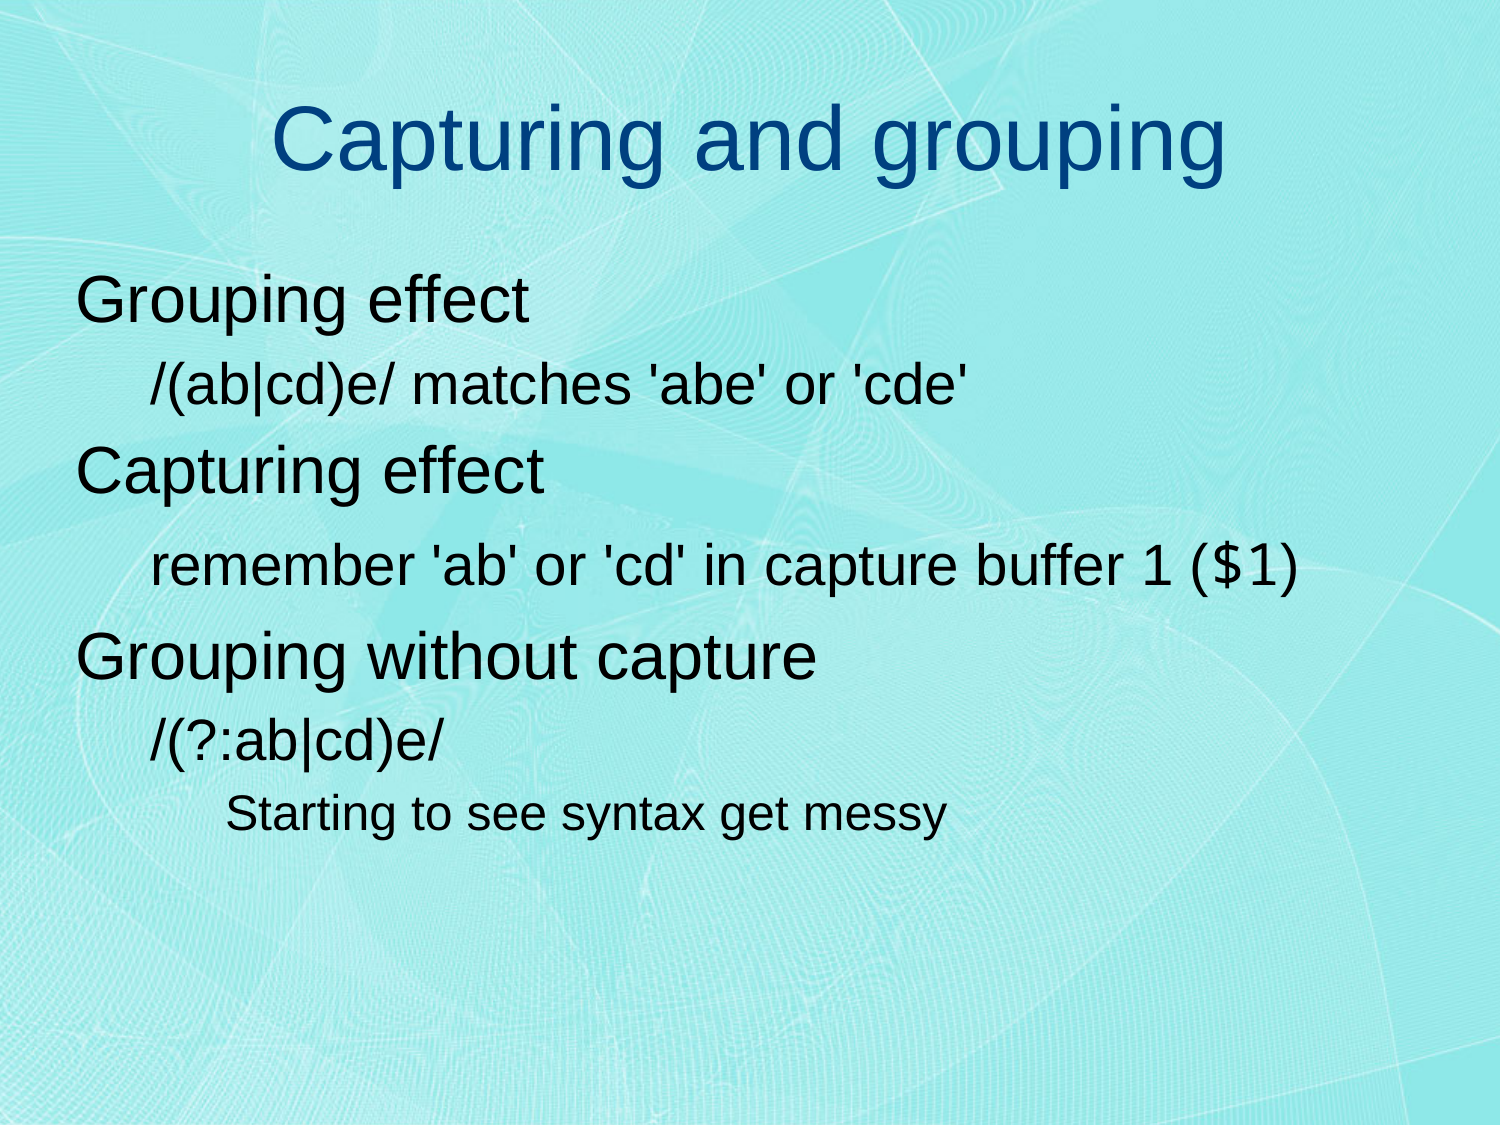

# Capturing and grouping
Grouping effect
/(ab|cd)e/ matches 'abe' or 'cde'
Capturing effect
remember 'ab' or 'cd' in capture buffer 1 ($1)
Grouping without capture
/(?:ab|cd)e/
Starting to see syntax get messy